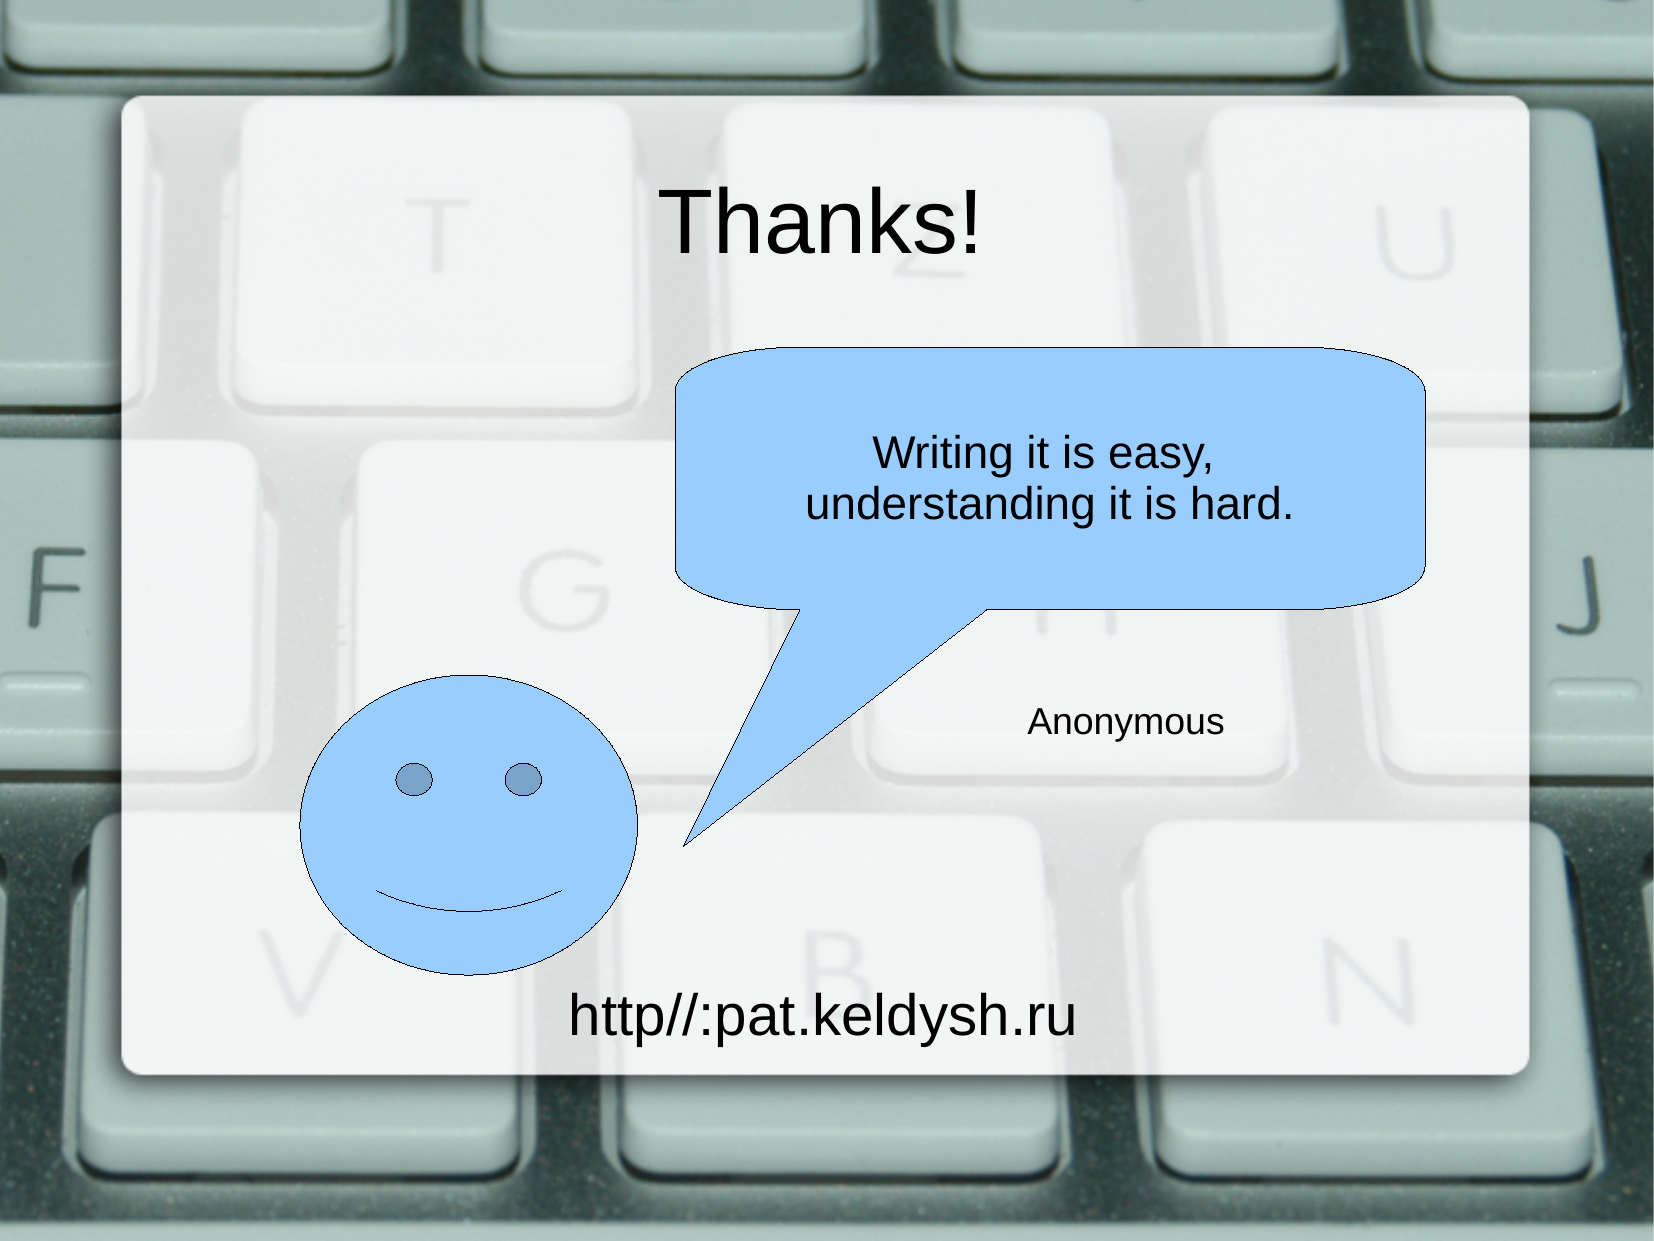

# Thanks!
Writing it is easy,
understanding it is hard.
Anonymous
http//:pat.keldysh.ru